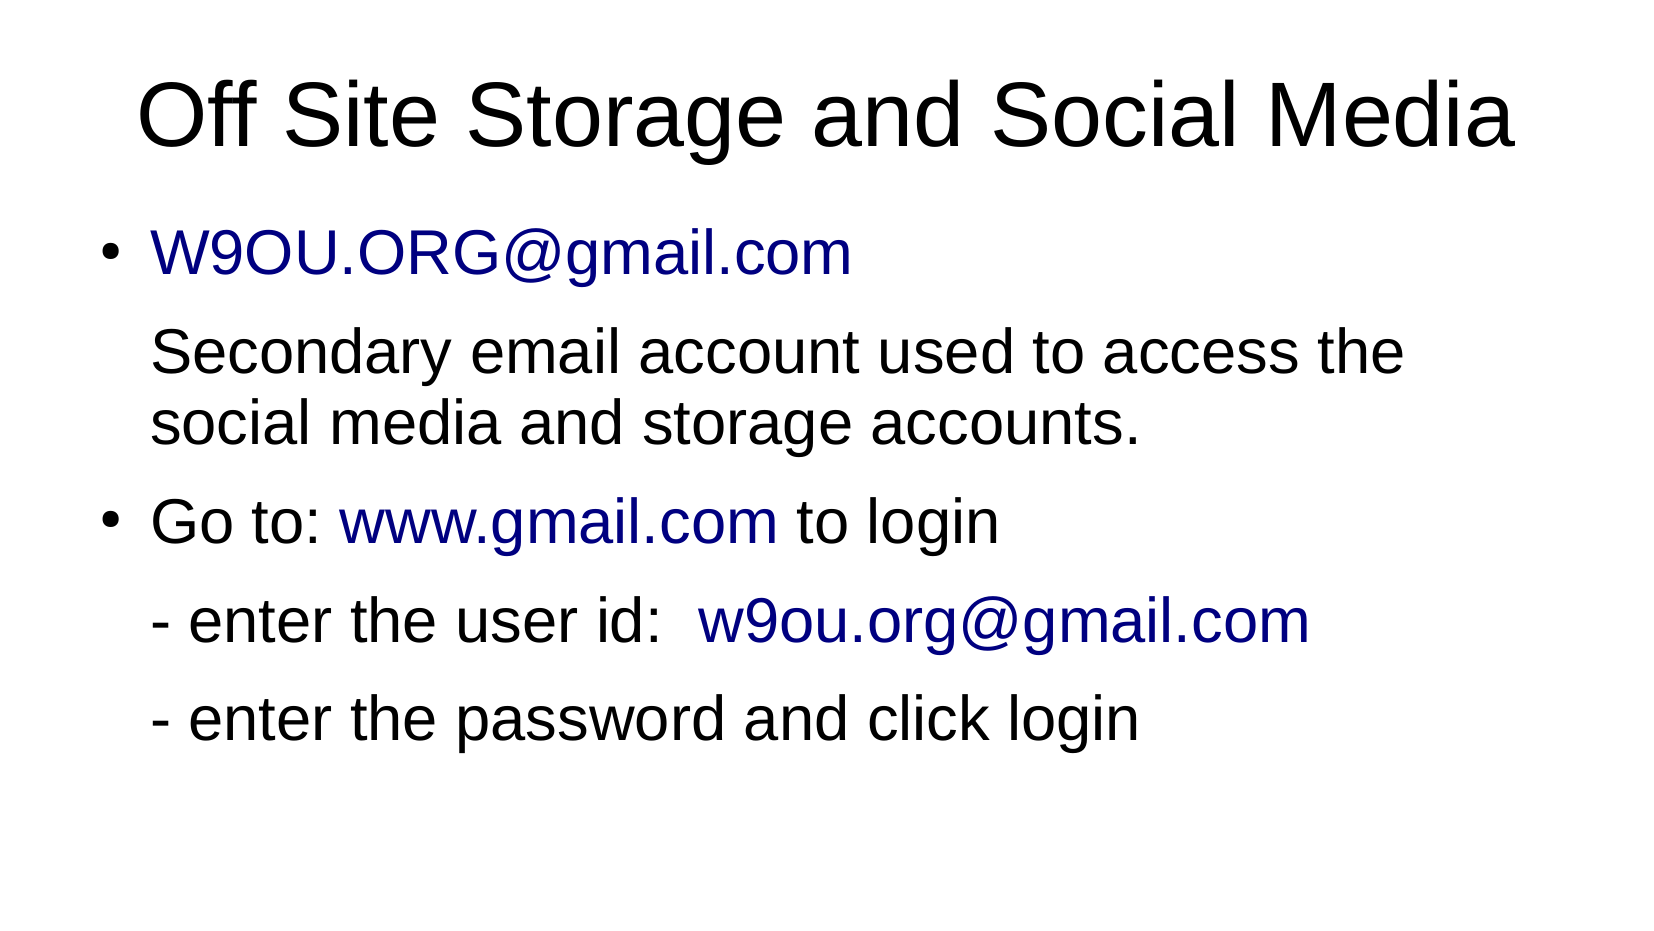

# Off Site Storage and Social Media
W9OU.ORG@gmail.com
Secondary email account used to access the social media and storage accounts.
Go to: www.gmail.com to login
- enter the user id: w9ou.org@gmail.com
- enter the password and click login